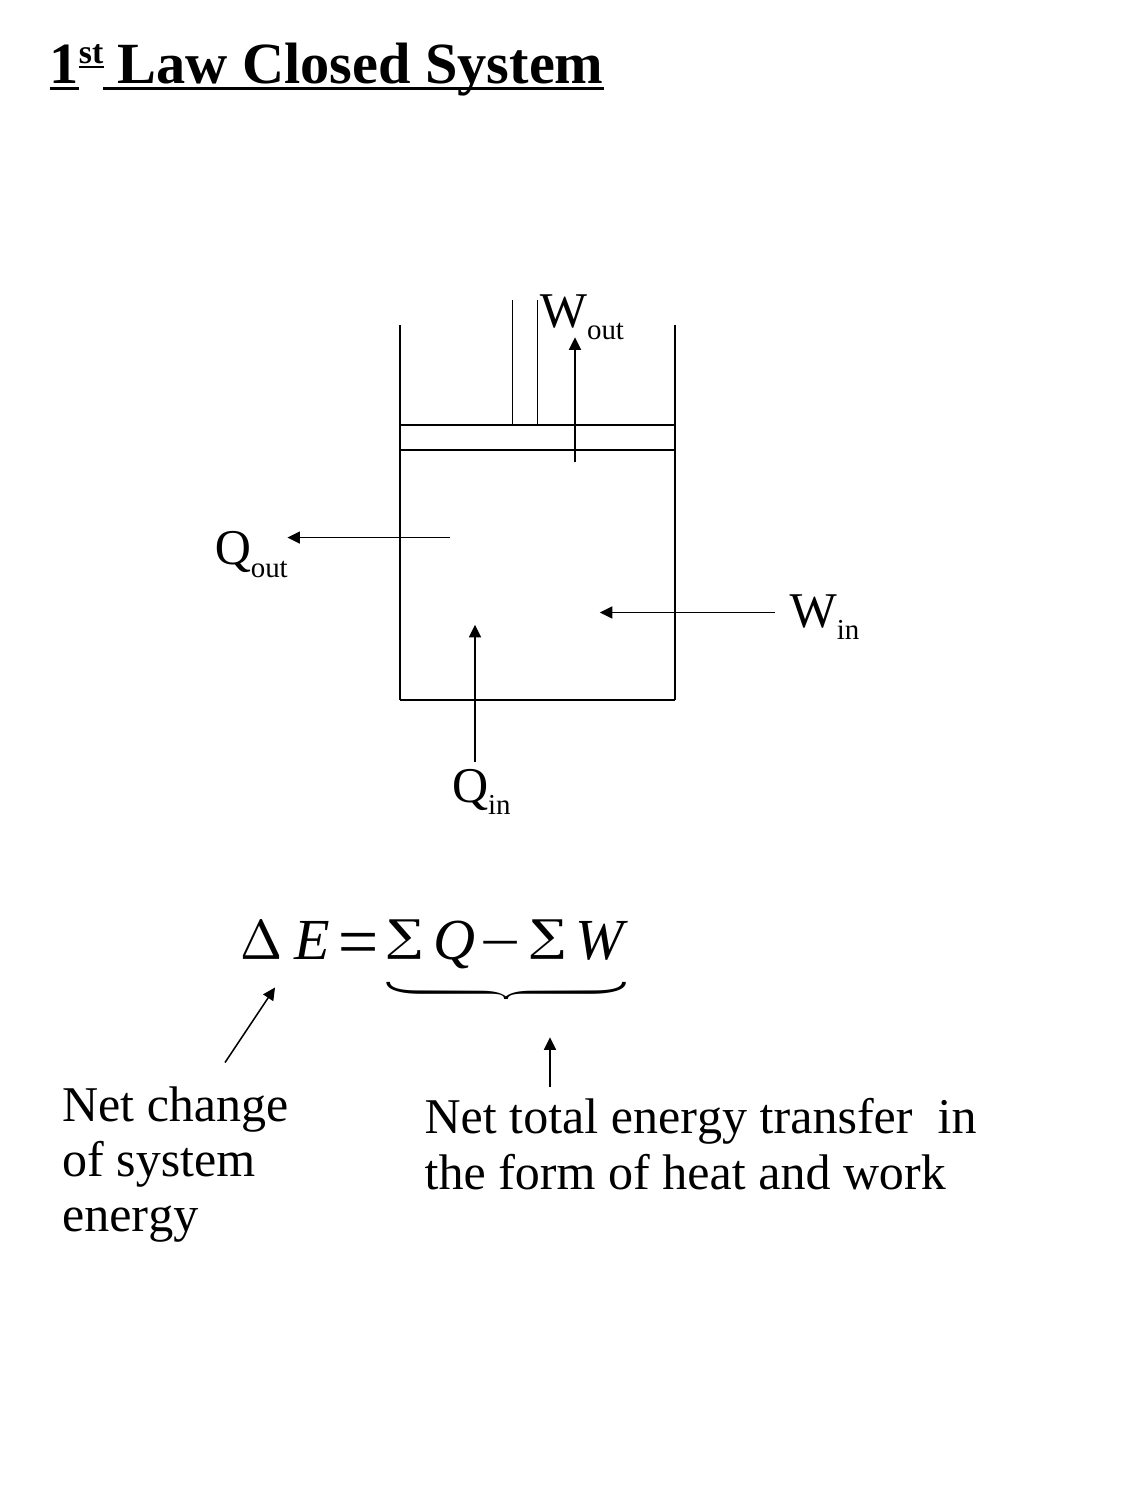

1st Law Closed System
Wout
Qout
Win
Qin
Net change of system energy
Net total energy transfer in the form of heat and work